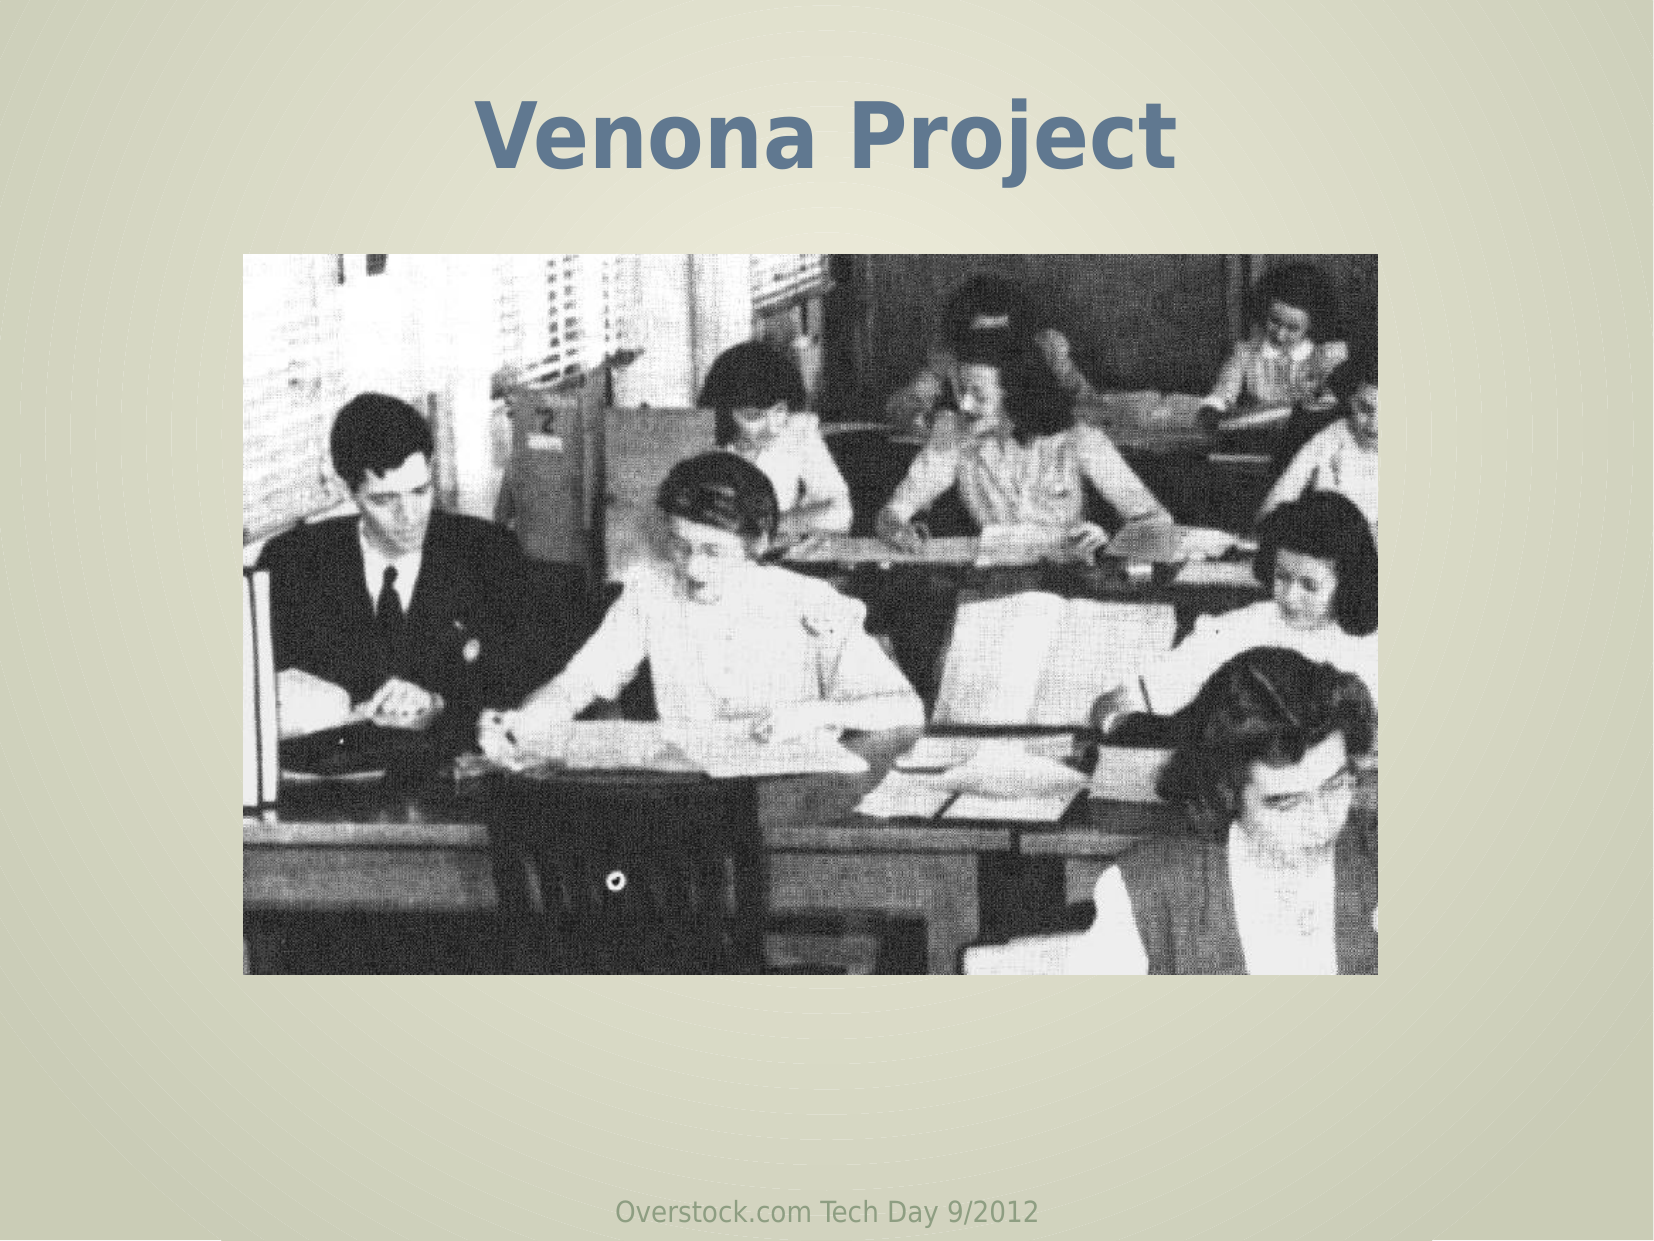

# Venona Project
Overstock.com Tech Day 9/2012